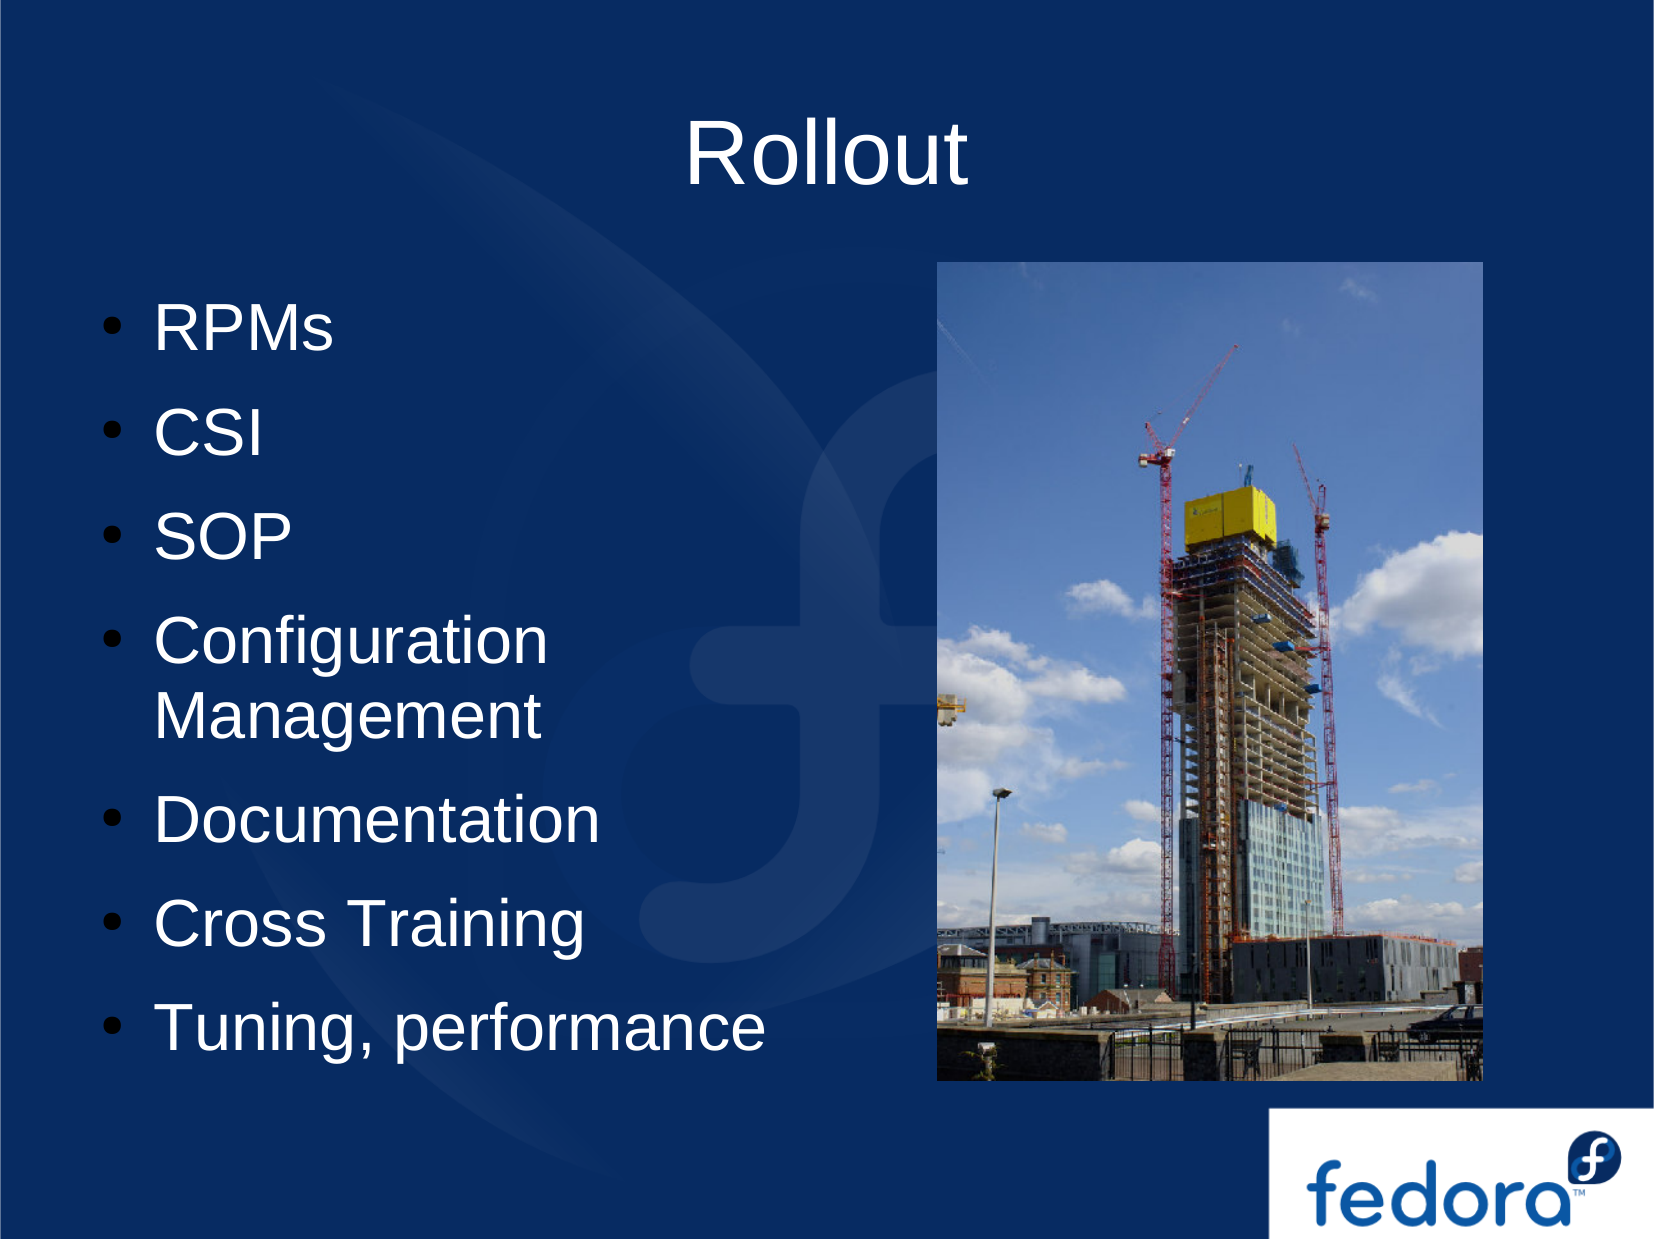

# Rollout
RPMs
CSI
SOP
Configuration Management
Documentation
Cross Training
Tuning, performance